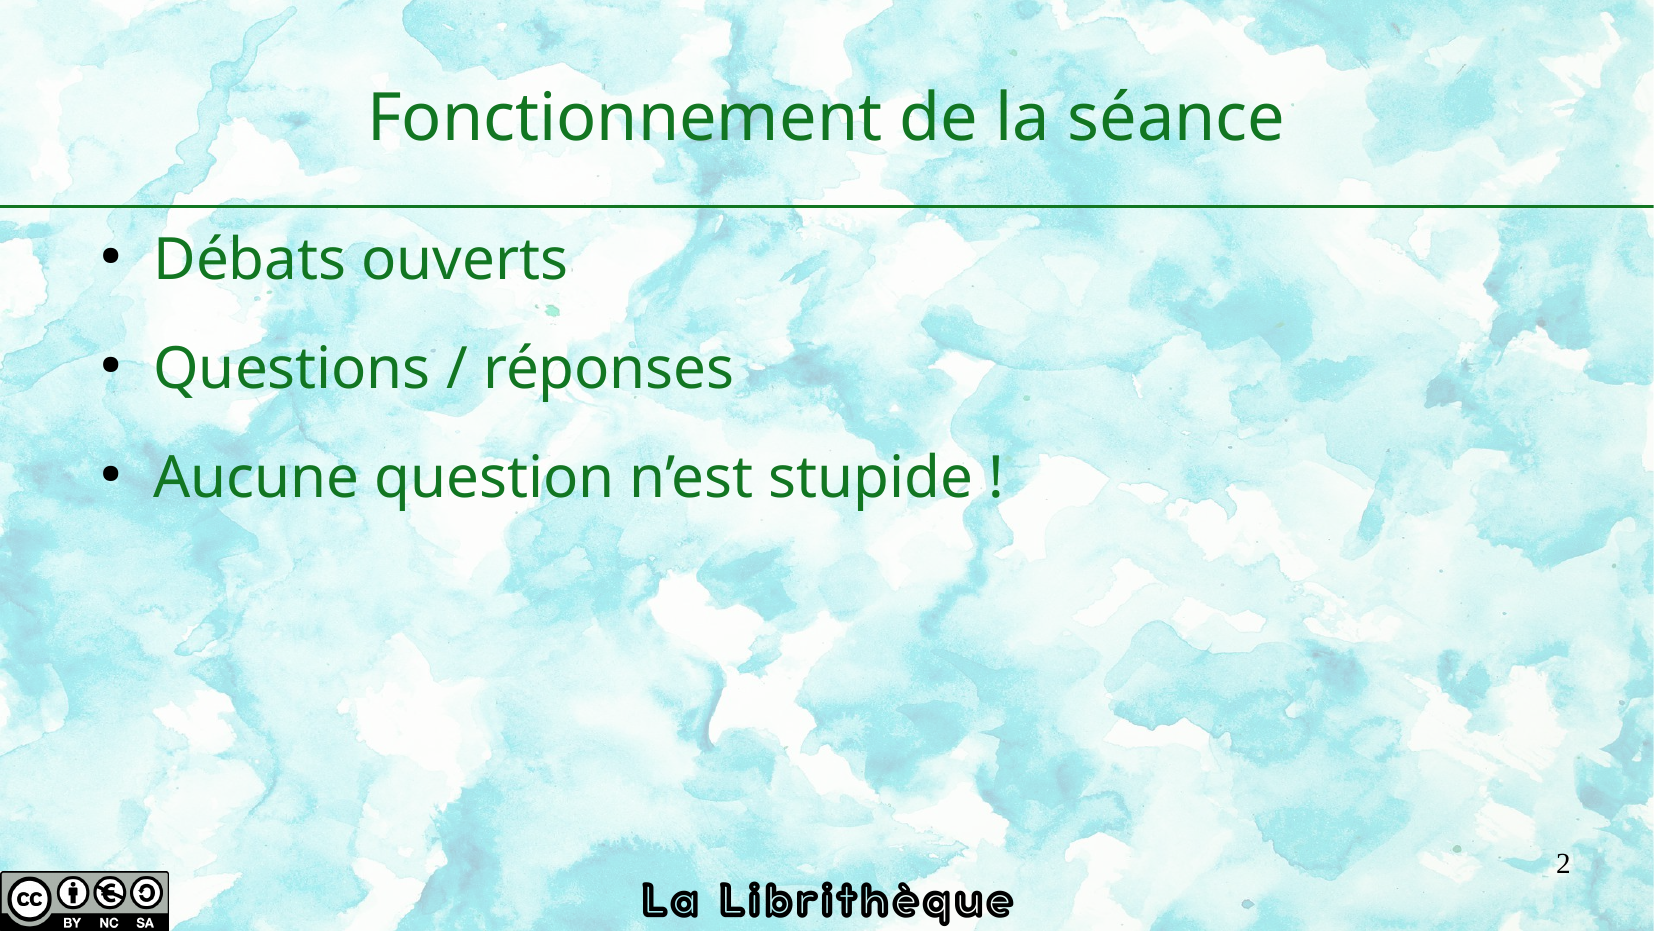

# Fonctionnement de la séance
Débats ouverts
Questions / réponses
Aucune question n’est stupide !
2